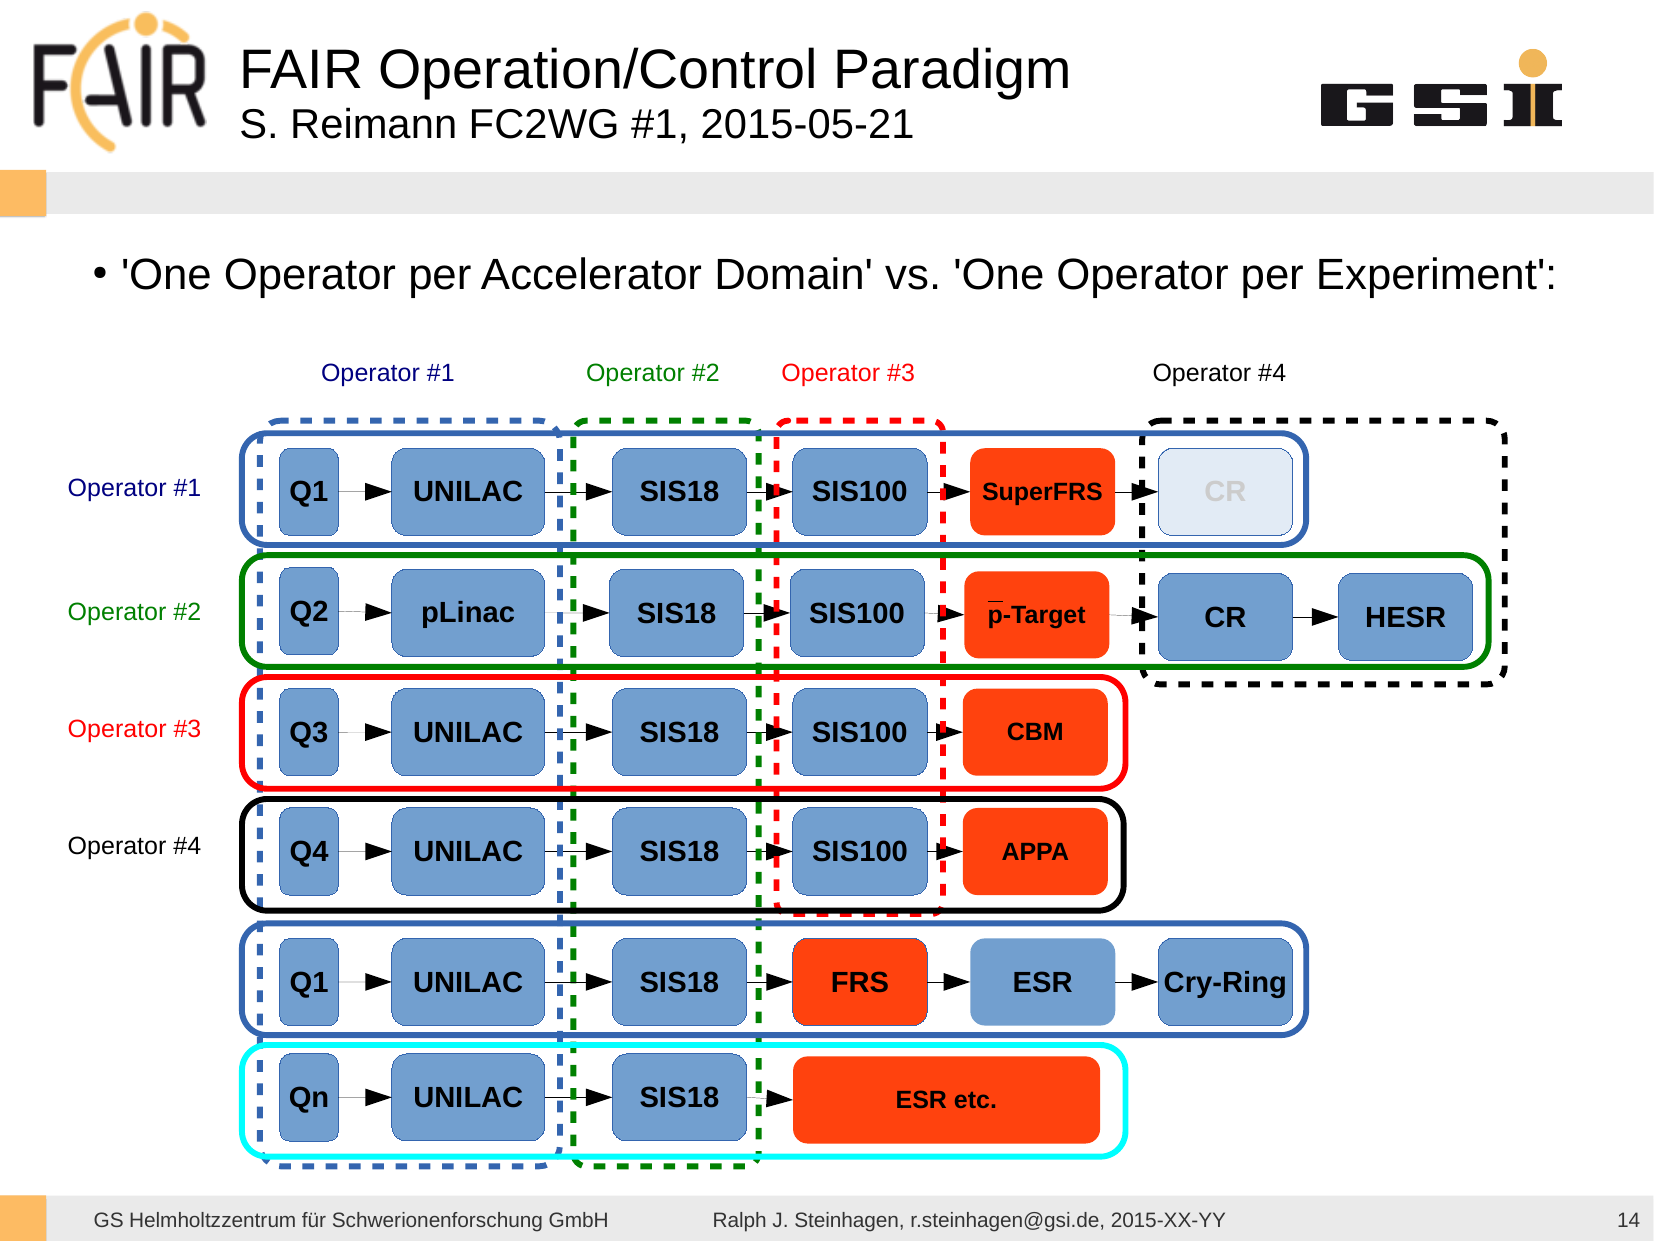

# FAIR Operation/Control Paradigm S. Reimann FC2WG #1, 2015-05-21
'One Operator per Accelerator Domain' vs. 'One Operator per Experiment':
Operator #1
Operator #2
Operator #3
Operator #4
UNILAC
SIS18
SIS100
CR
Q1
SuperFRS
CR
Operator #1
Q2
pLinac
SIS18
SIS100
p-Target
CR
HESR
Operator #2
UNILAC
SIS18
SIS100
Q3
CBM
Operator #3
UNILAC
SIS18
SIS100
Q4
APPA
Operator #4
UNILAC
SIS18
FRS
CR
Q1
ESR
Cry-Ring
UNILAC
SIS18
Qn
ESR etc.